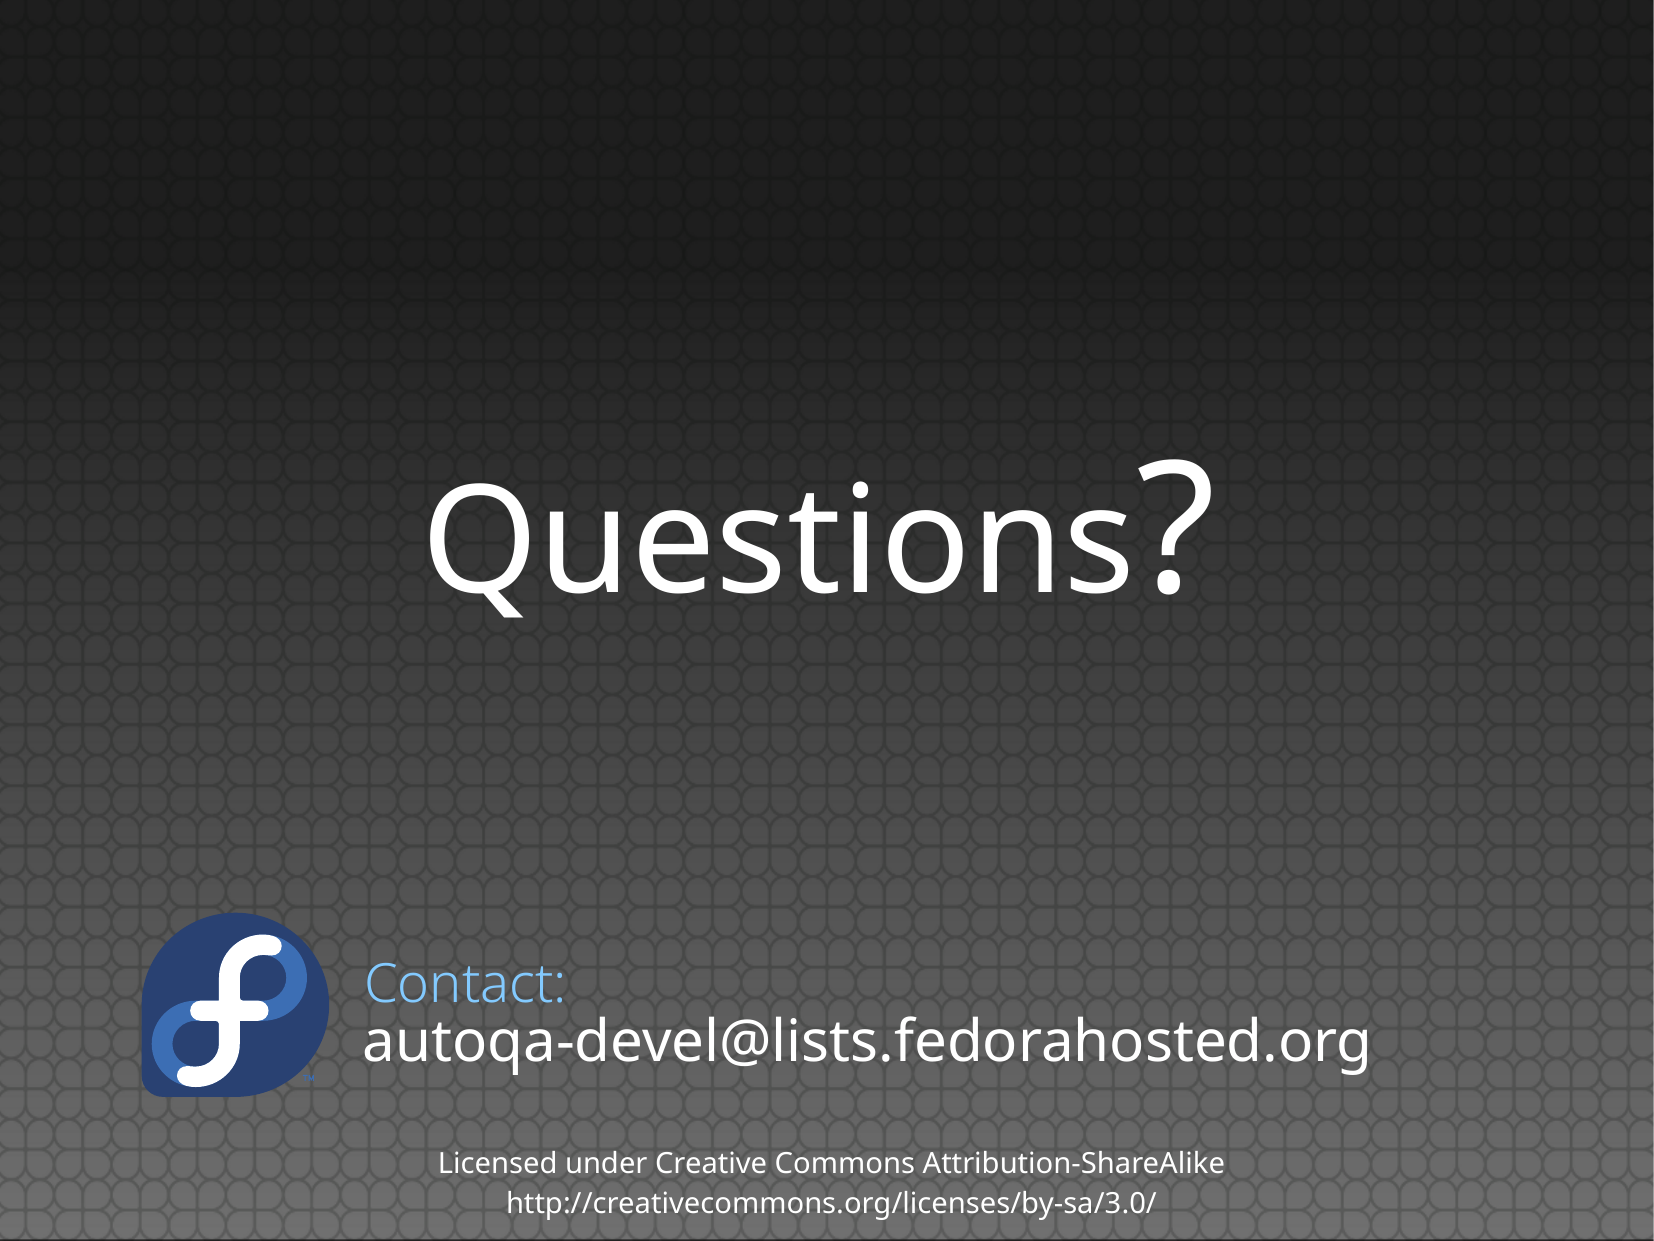

# Questions?
Contact:
autoqa-devel@lists.fedorahosted.org
Licensed under Creative Commons Attribution-ShareAlike
http://creativecommons.org/licenses/by-sa/3.0/